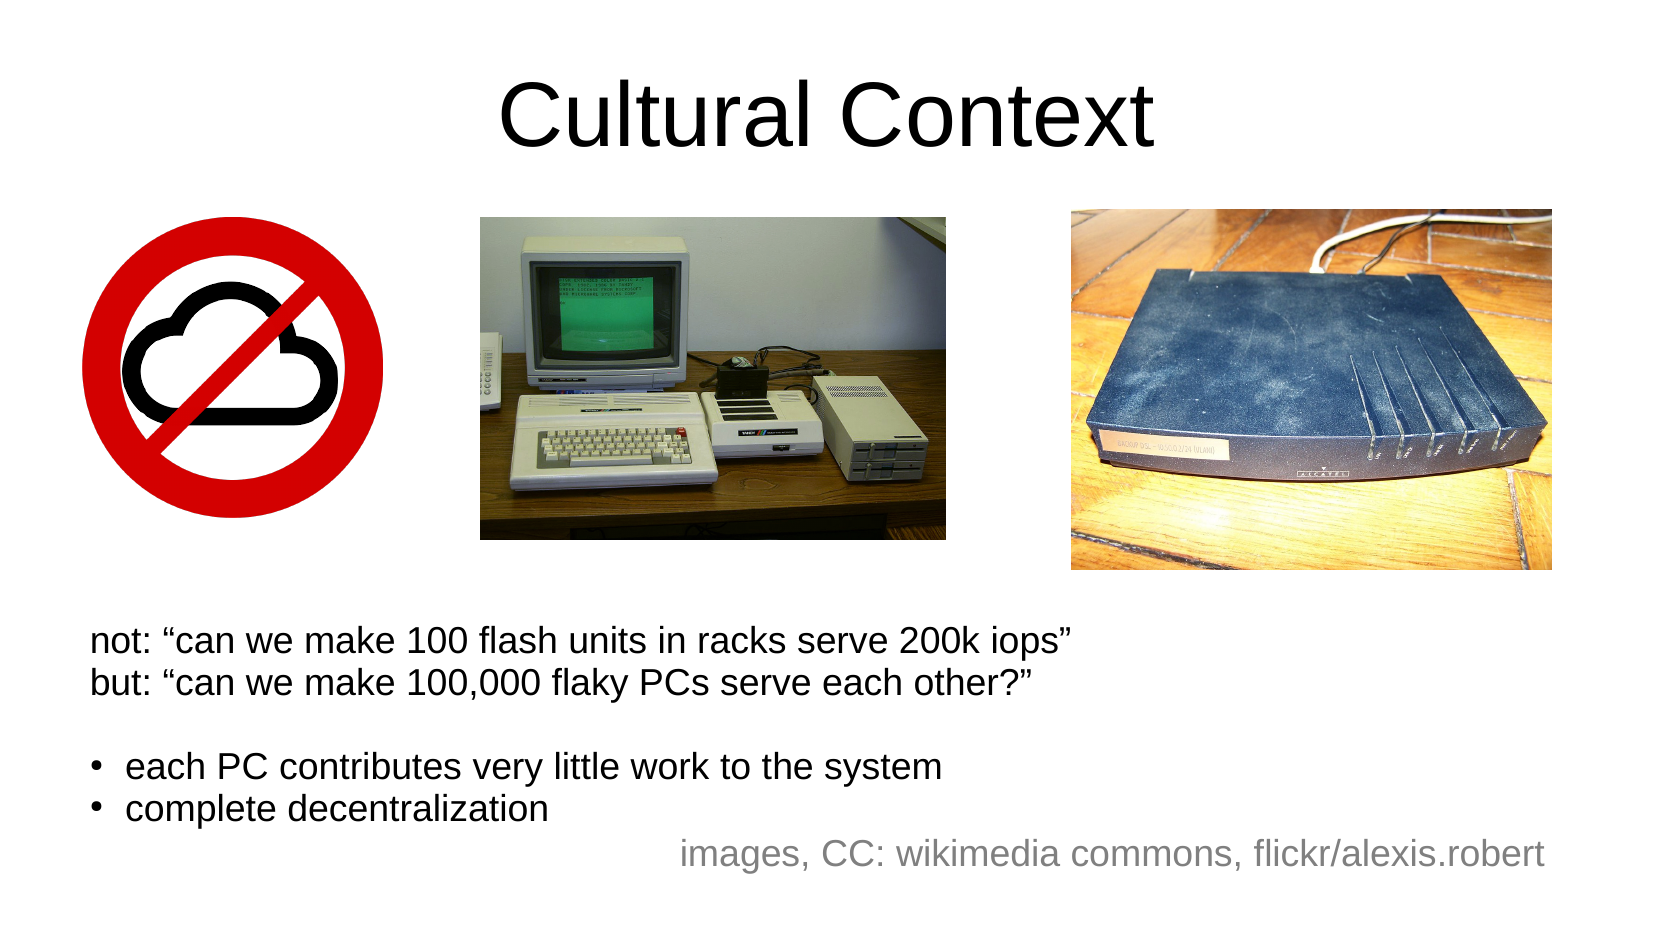

# Cultural Context
not: “can we make 100 flash units in racks serve 200k iops”
but: “can we make 100,000 flaky PCs serve each other?”
each PC contributes very little work to the system
complete decentralization
images, CC: wikimedia commons, flickr/alexis.robert